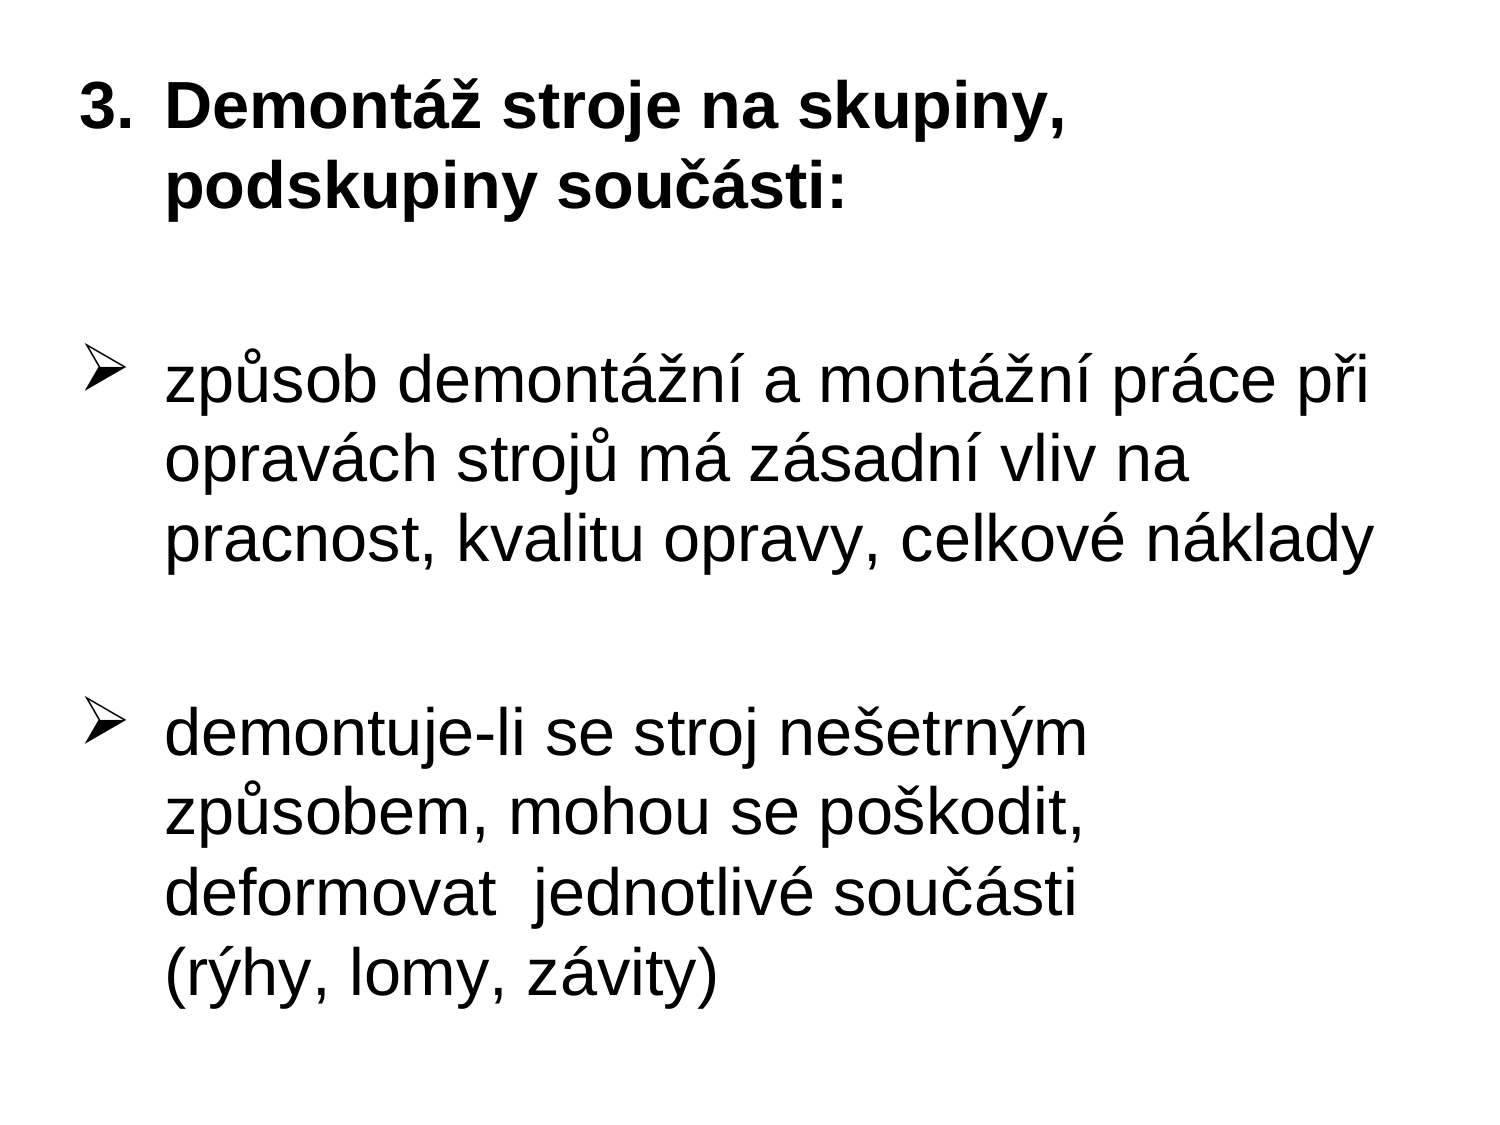

# Demontáž stroje na skupiny, podskupiny součásti:
způsob demontážní a montážní práce při opravách strojů má zásadní vliv na pracnost, kvalitu opravy, celkové náklady
demontuje-li se stroj nešetrným způsobem, mohou se poškodit, deformovat jednotlivé součásti
(rýhy, lomy, závity)